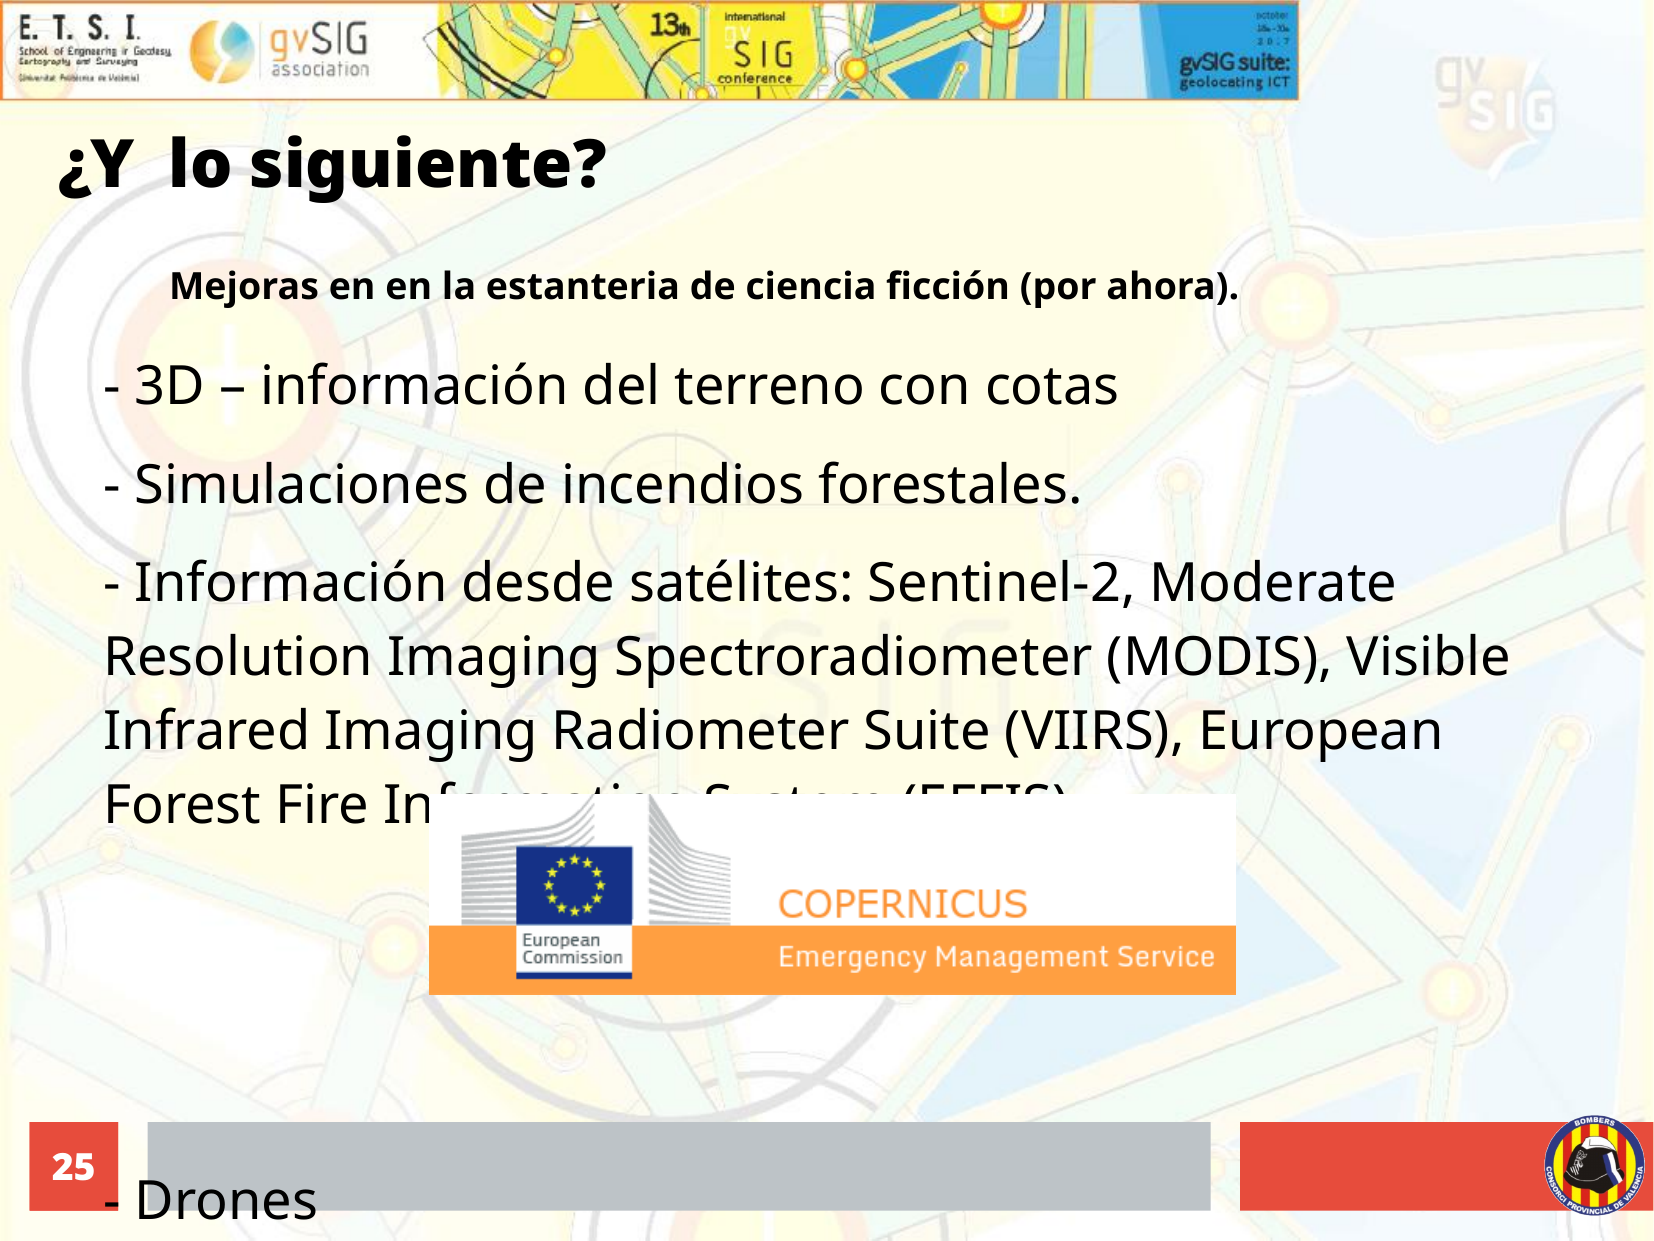

# ¿Y lo siguiente?
Mejoras en en la estanteria de ciencia ficción (por ahora).
- 3D – información del terreno con cotas
- Simulaciones de incendios forestales.
- Información desde satélites: Sentinel-2, Moderate Resolution Imaging Spectroradiometer (MODIS), Visible Infrared Imaging Radiometer Suite (VIIRS), European Forest Fire Information System (EFFIS)
- Drones
25